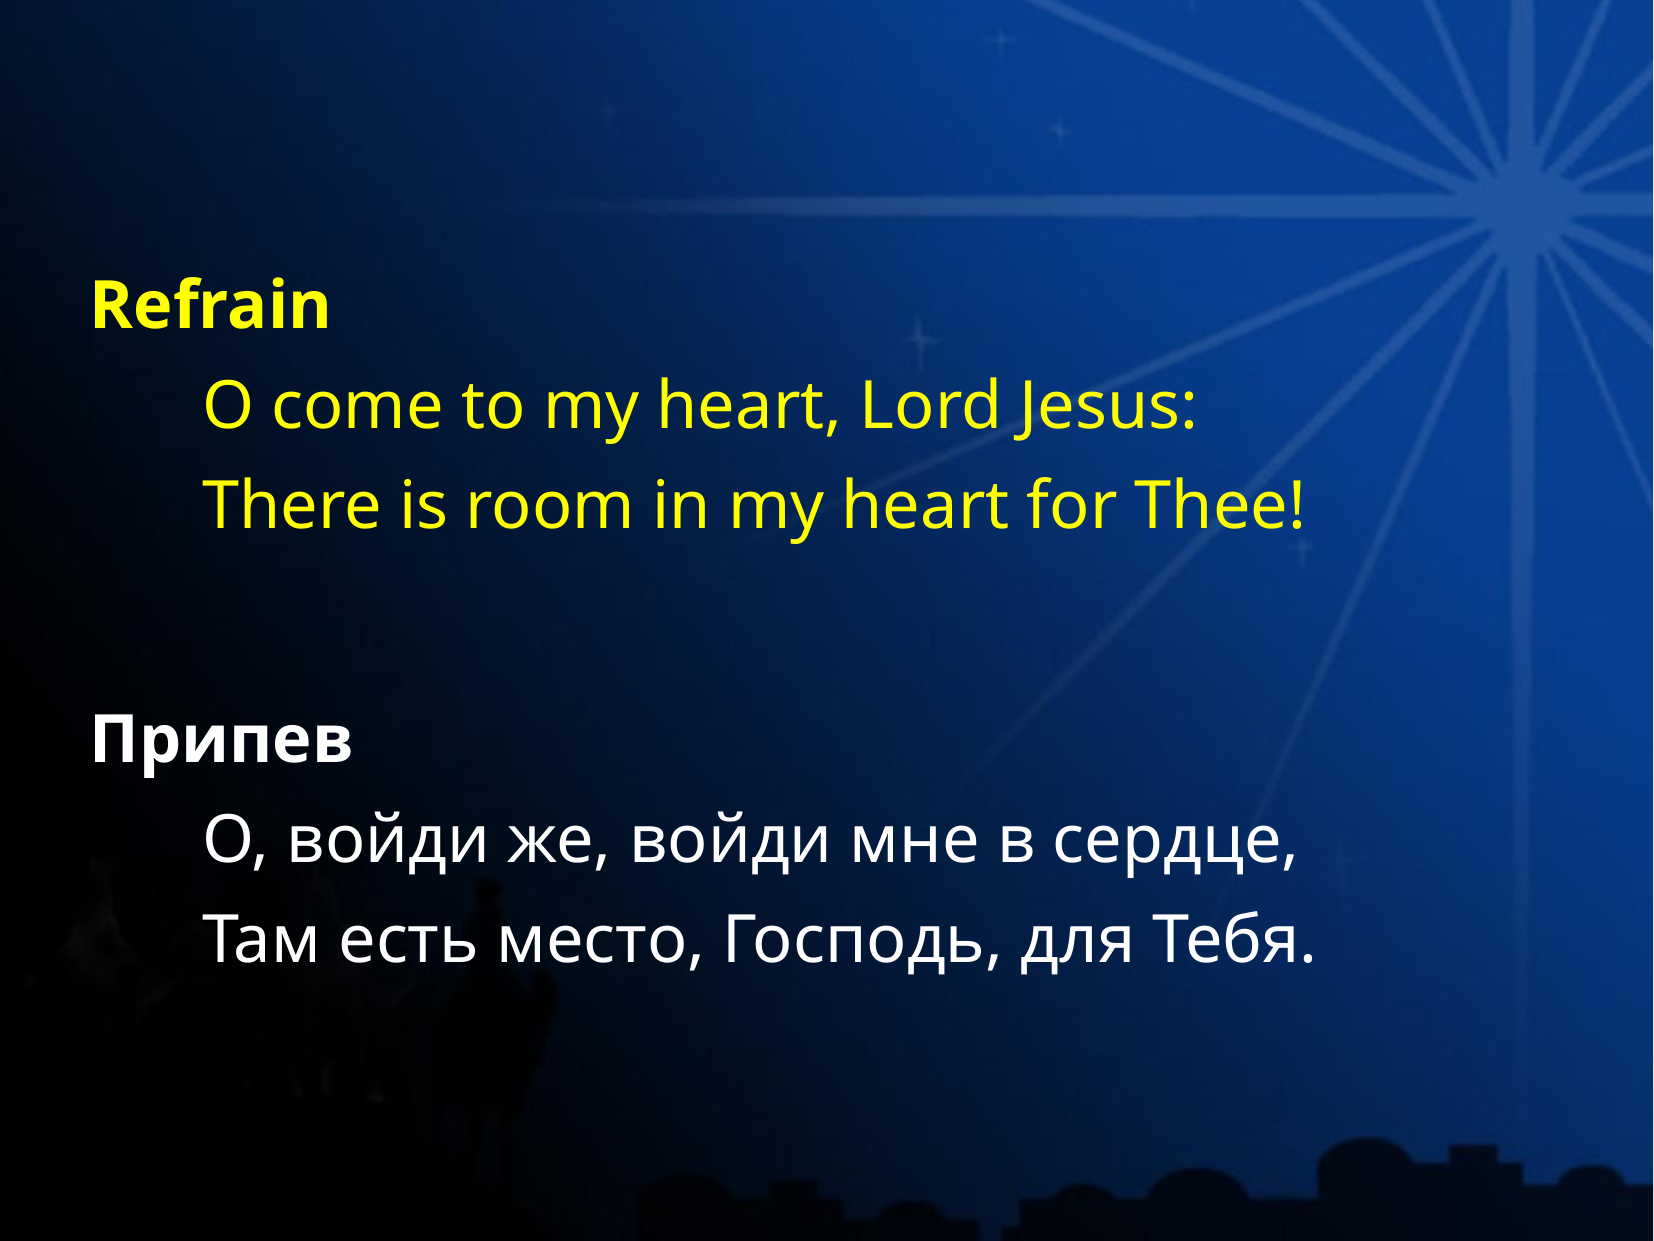

Refrain
	O come to my heart, Lord Jesus:
	There is room in my heart for Thee!
Припев
	О, войди же, войди мне в сердце,
	Там есть место, Господь, для Тебя.